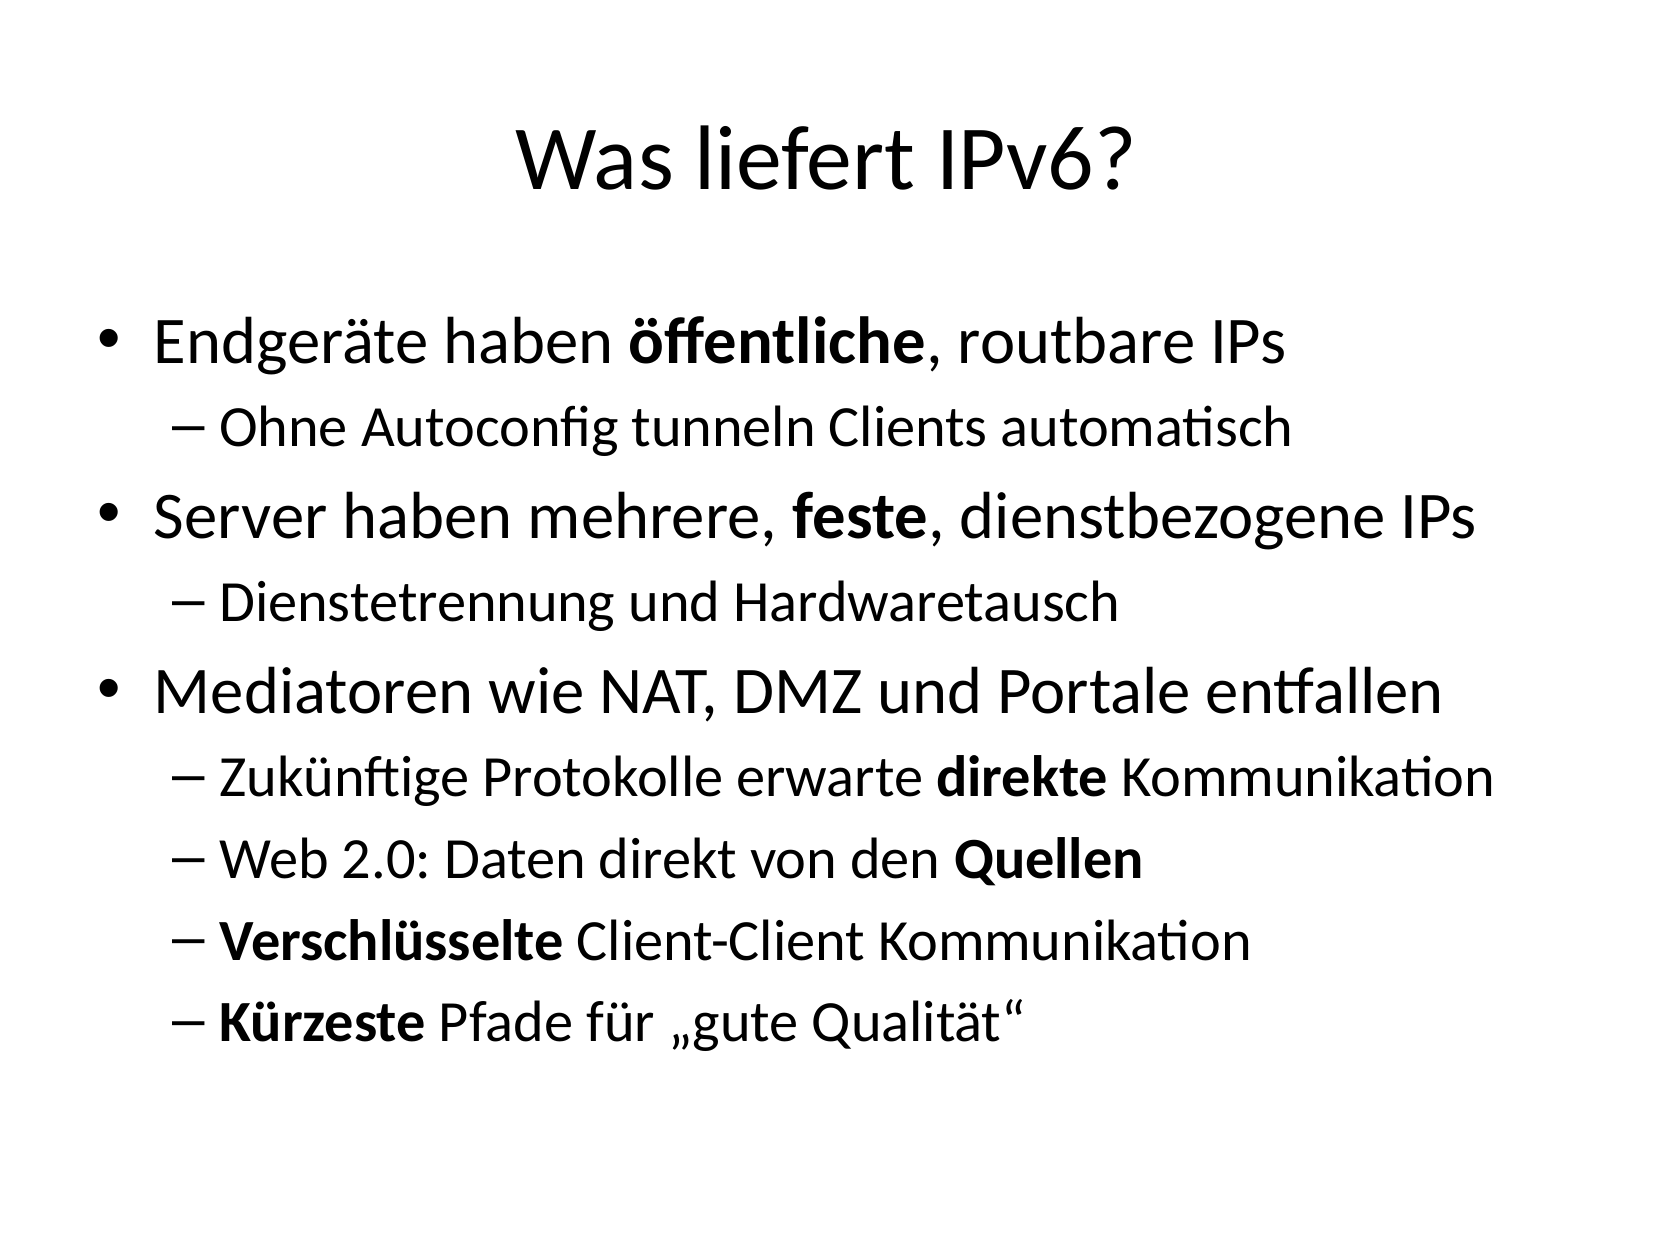

# Was liefert IPv6?
Endgeräte haben öffentliche, routbare IPs
Ohne Autoconfig tunneln Clients automatisch
Server haben mehrere, feste, dienstbezogene IPs
Dienstetrennung und Hardwaretausch
Mediatoren wie NAT, DMZ und Portale entfallen
Zukünftige Protokolle erwarte direkte Kommunikation
Web 2.0: Daten direkt von den Quellen
Verschlüsselte Client-Client Kommunikation
Kürzeste Pfade für „gute Qualität“